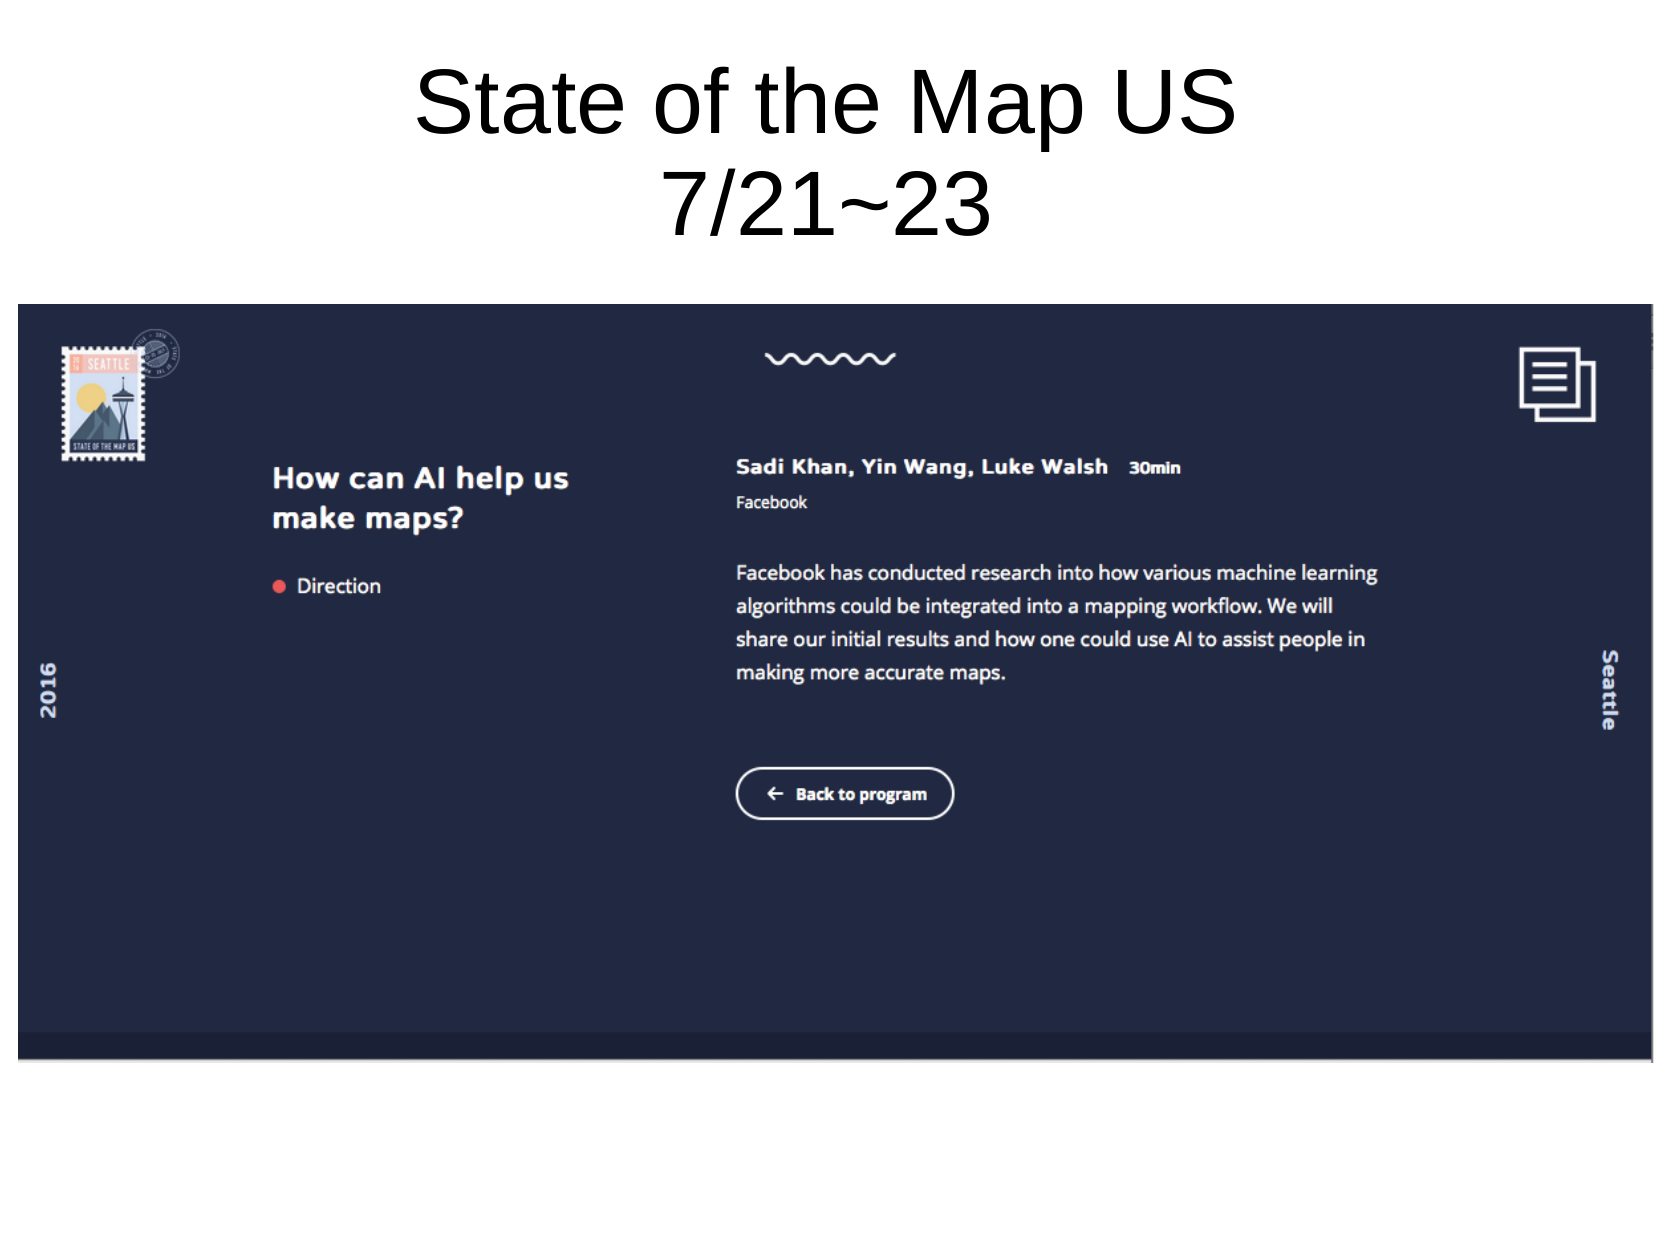

# State of the Map US 7/21~23